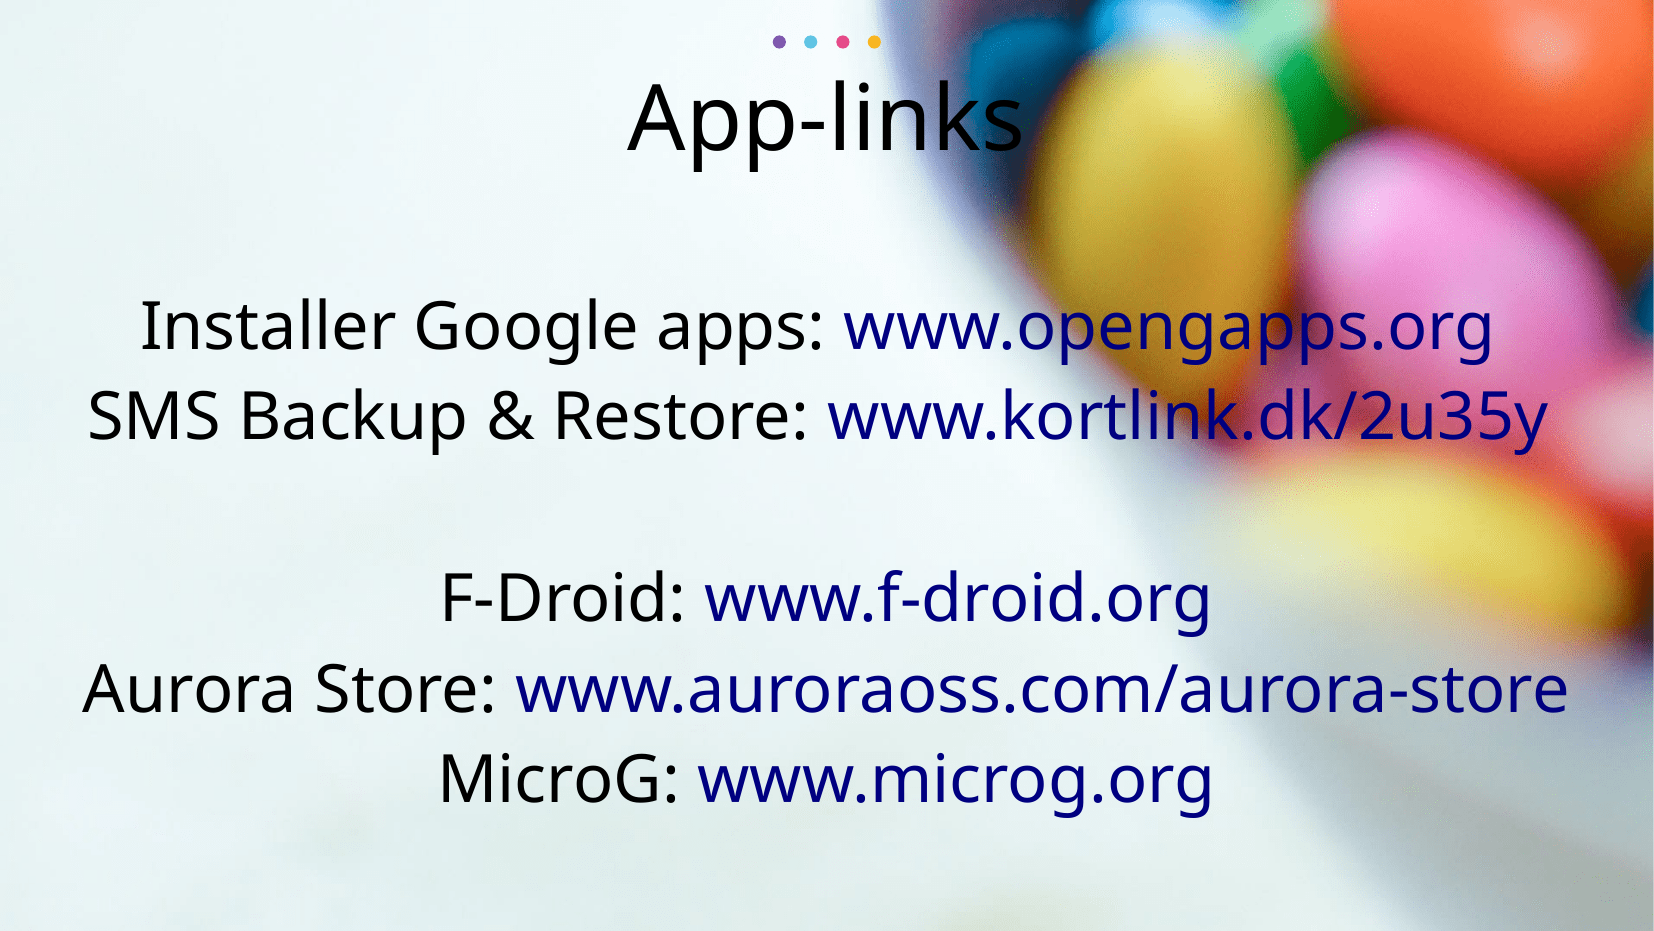

# App-links
Installer Google apps: www.opengapps.org
SMS Backup & Restore: www.kortlink.dk/2u35y
F-Droid: www.f-droid.org
Aurora Store: www.auroraoss.com/aurora-store
MicroG: www.microg.org